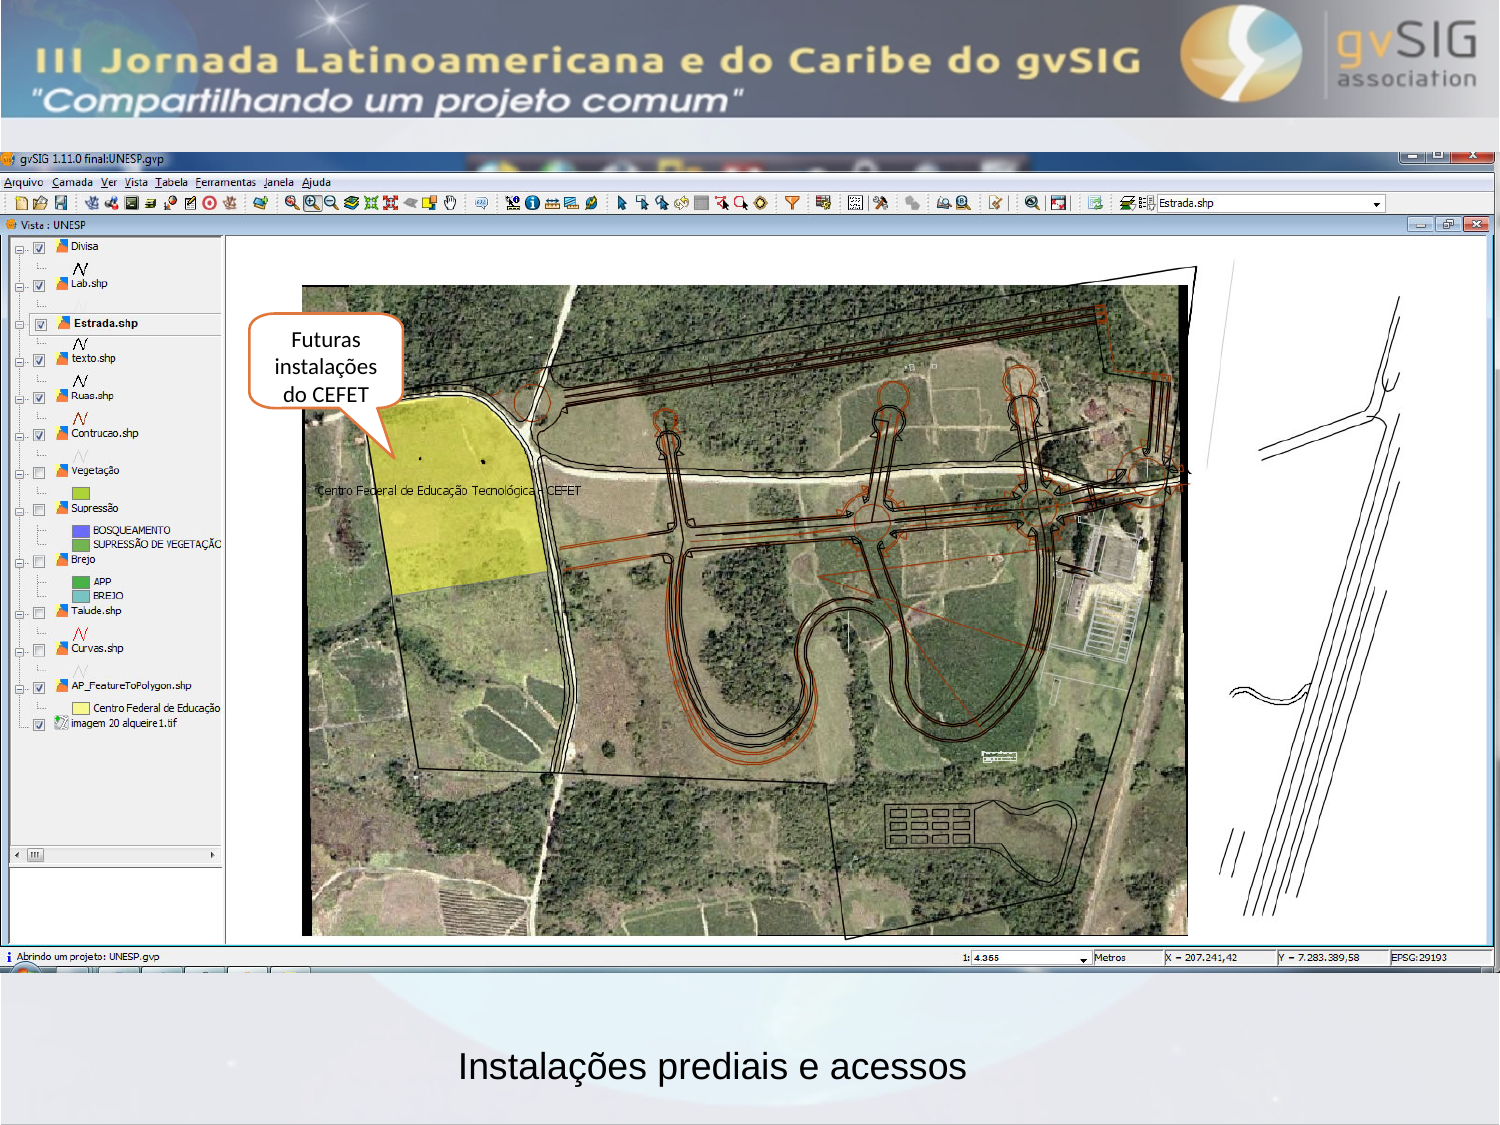

Futuras instalações do CEFET
Instalações prediais e acessos